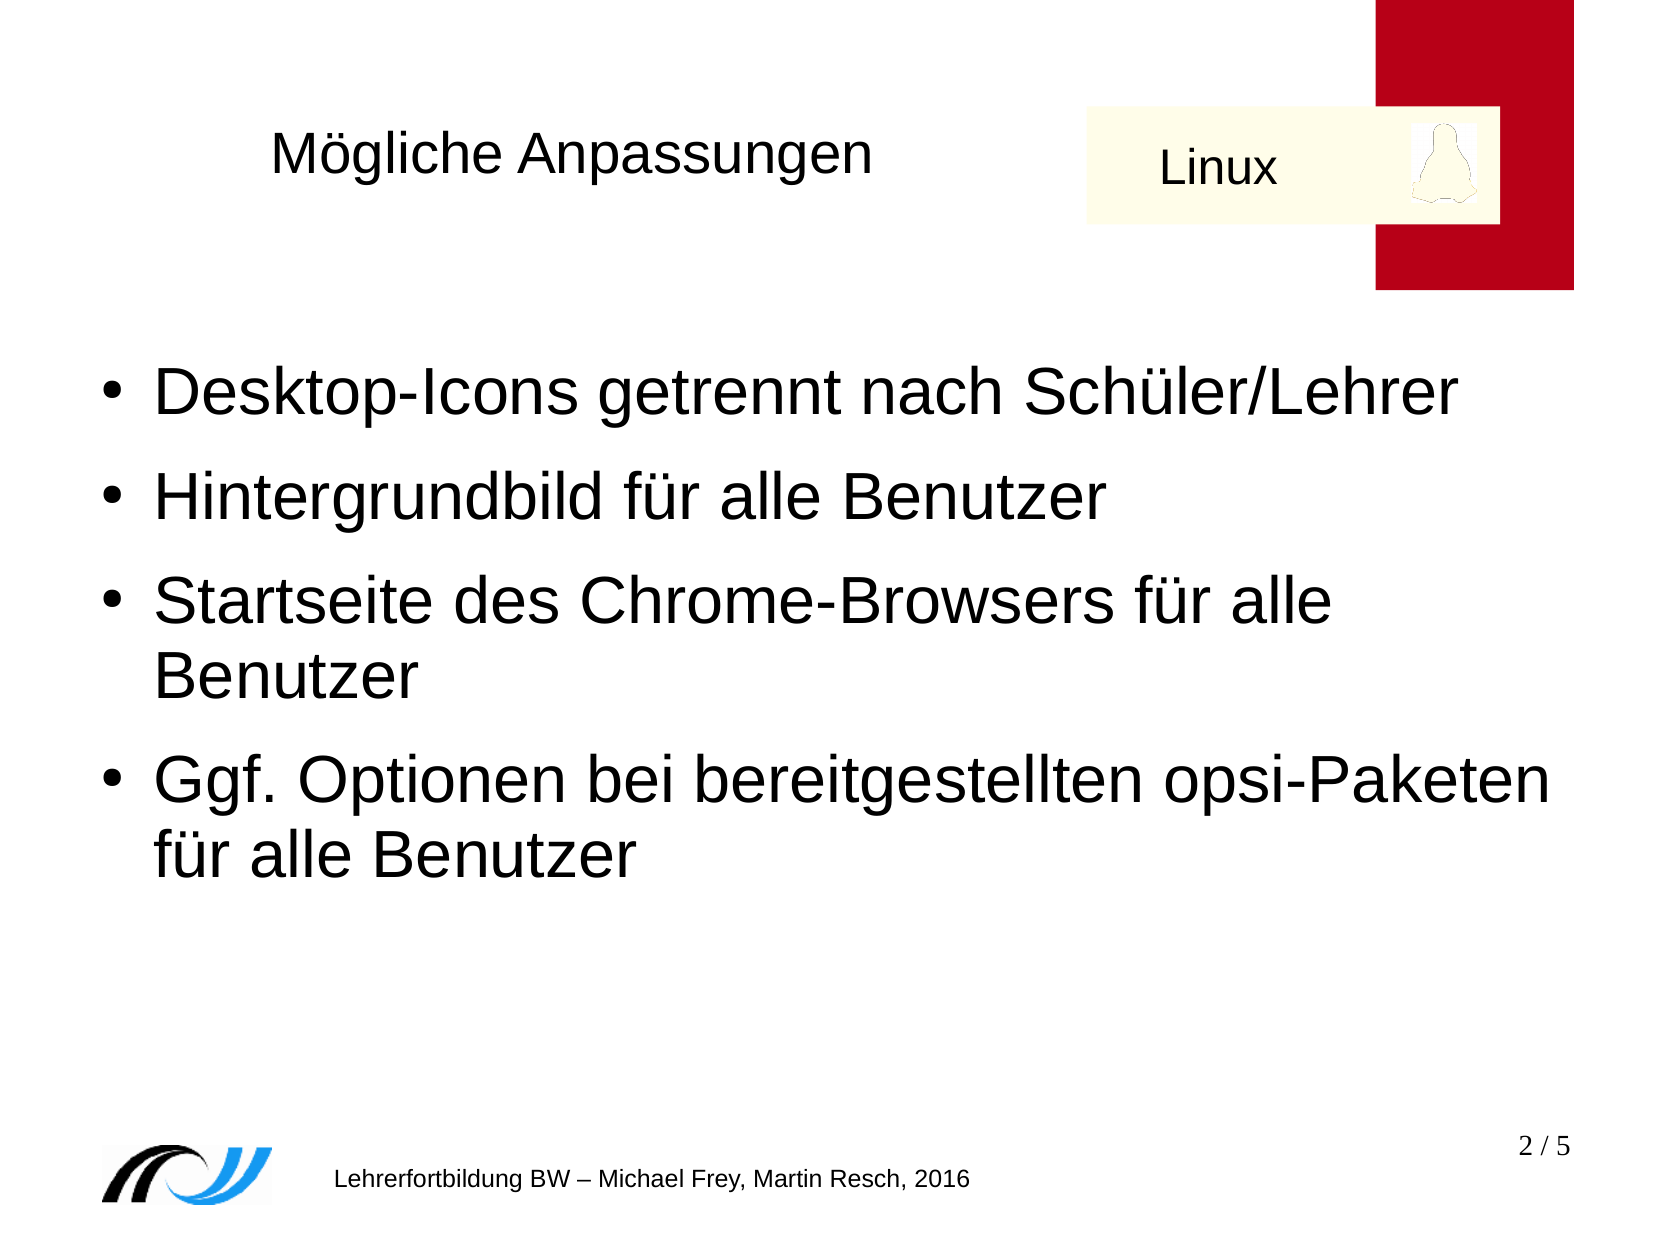

# Mögliche Anpassungen
Desktop-Icons getrennt nach Schüler/Lehrer
Hintergrundbild für alle Benutzer
Startseite des Chrome-Browsers für alle Benutzer
Ggf. Optionen bei bereitgestellten opsi-Paketen für alle Benutzer
2
Lehrerfortbildung BW – Michael Frey, Martin Resch, 2016